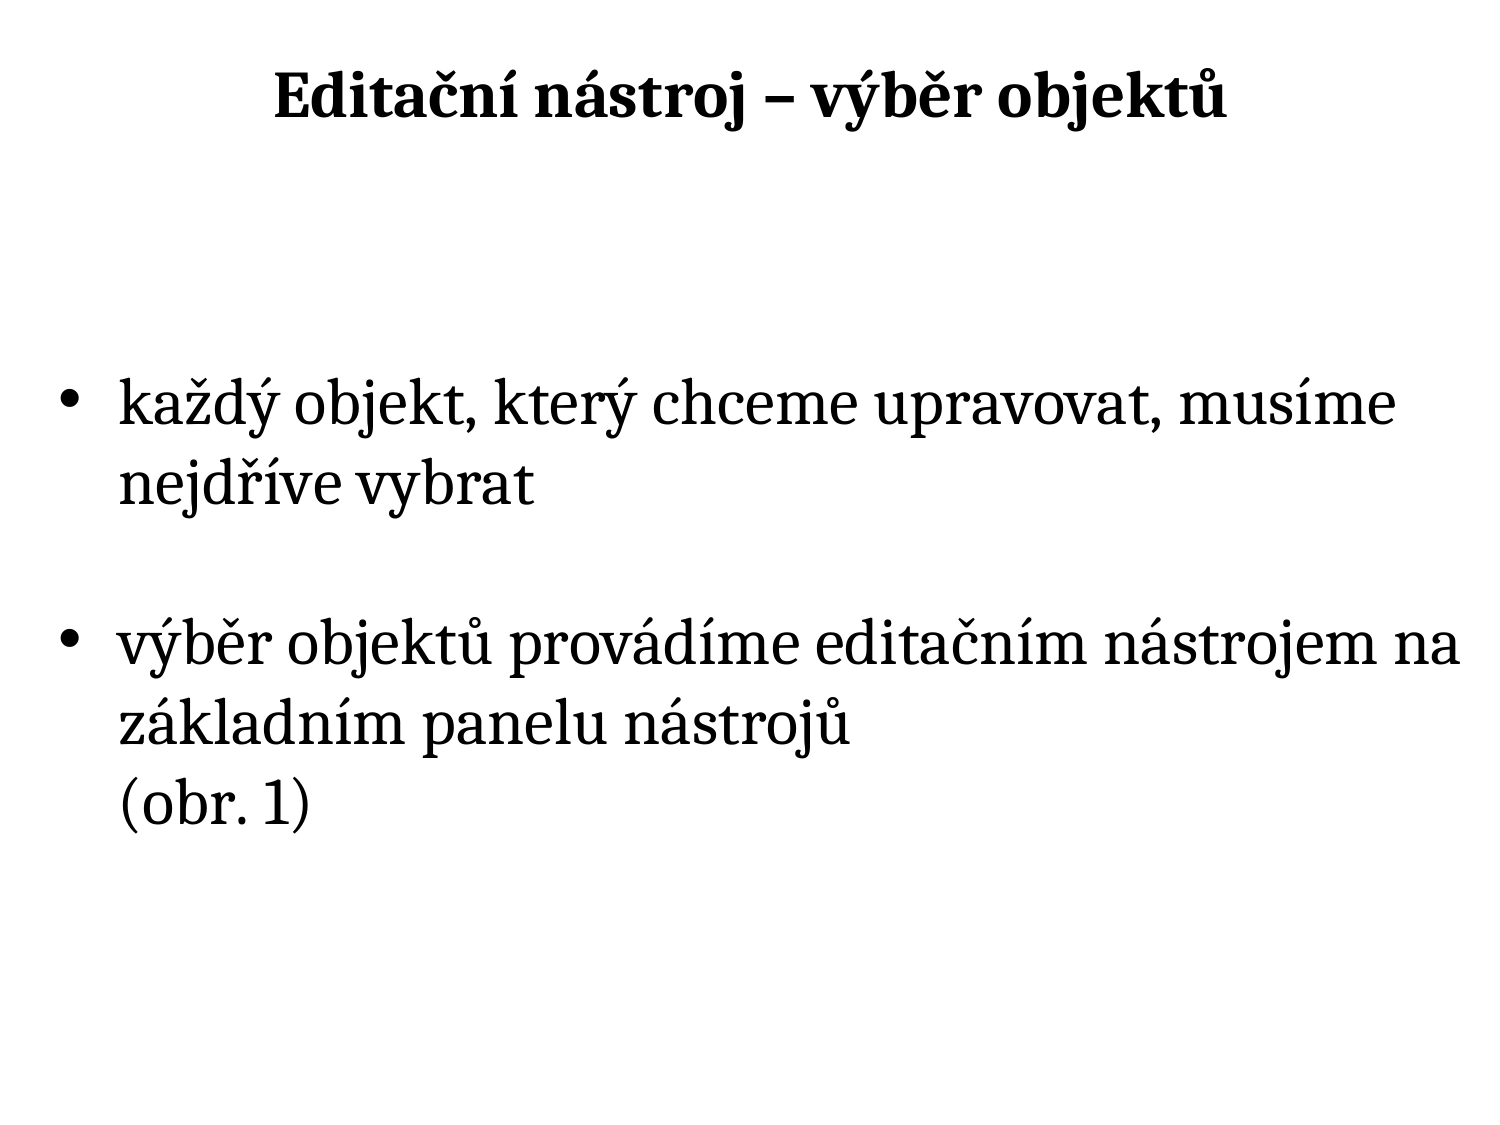

Editační nástroj – výběr objektů
každý objekt, který chceme upravovat, musíme nejdříve vybrat
výběr objektů provádíme editačním nástrojem na základním panelu nástrojů
 (obr. 1)